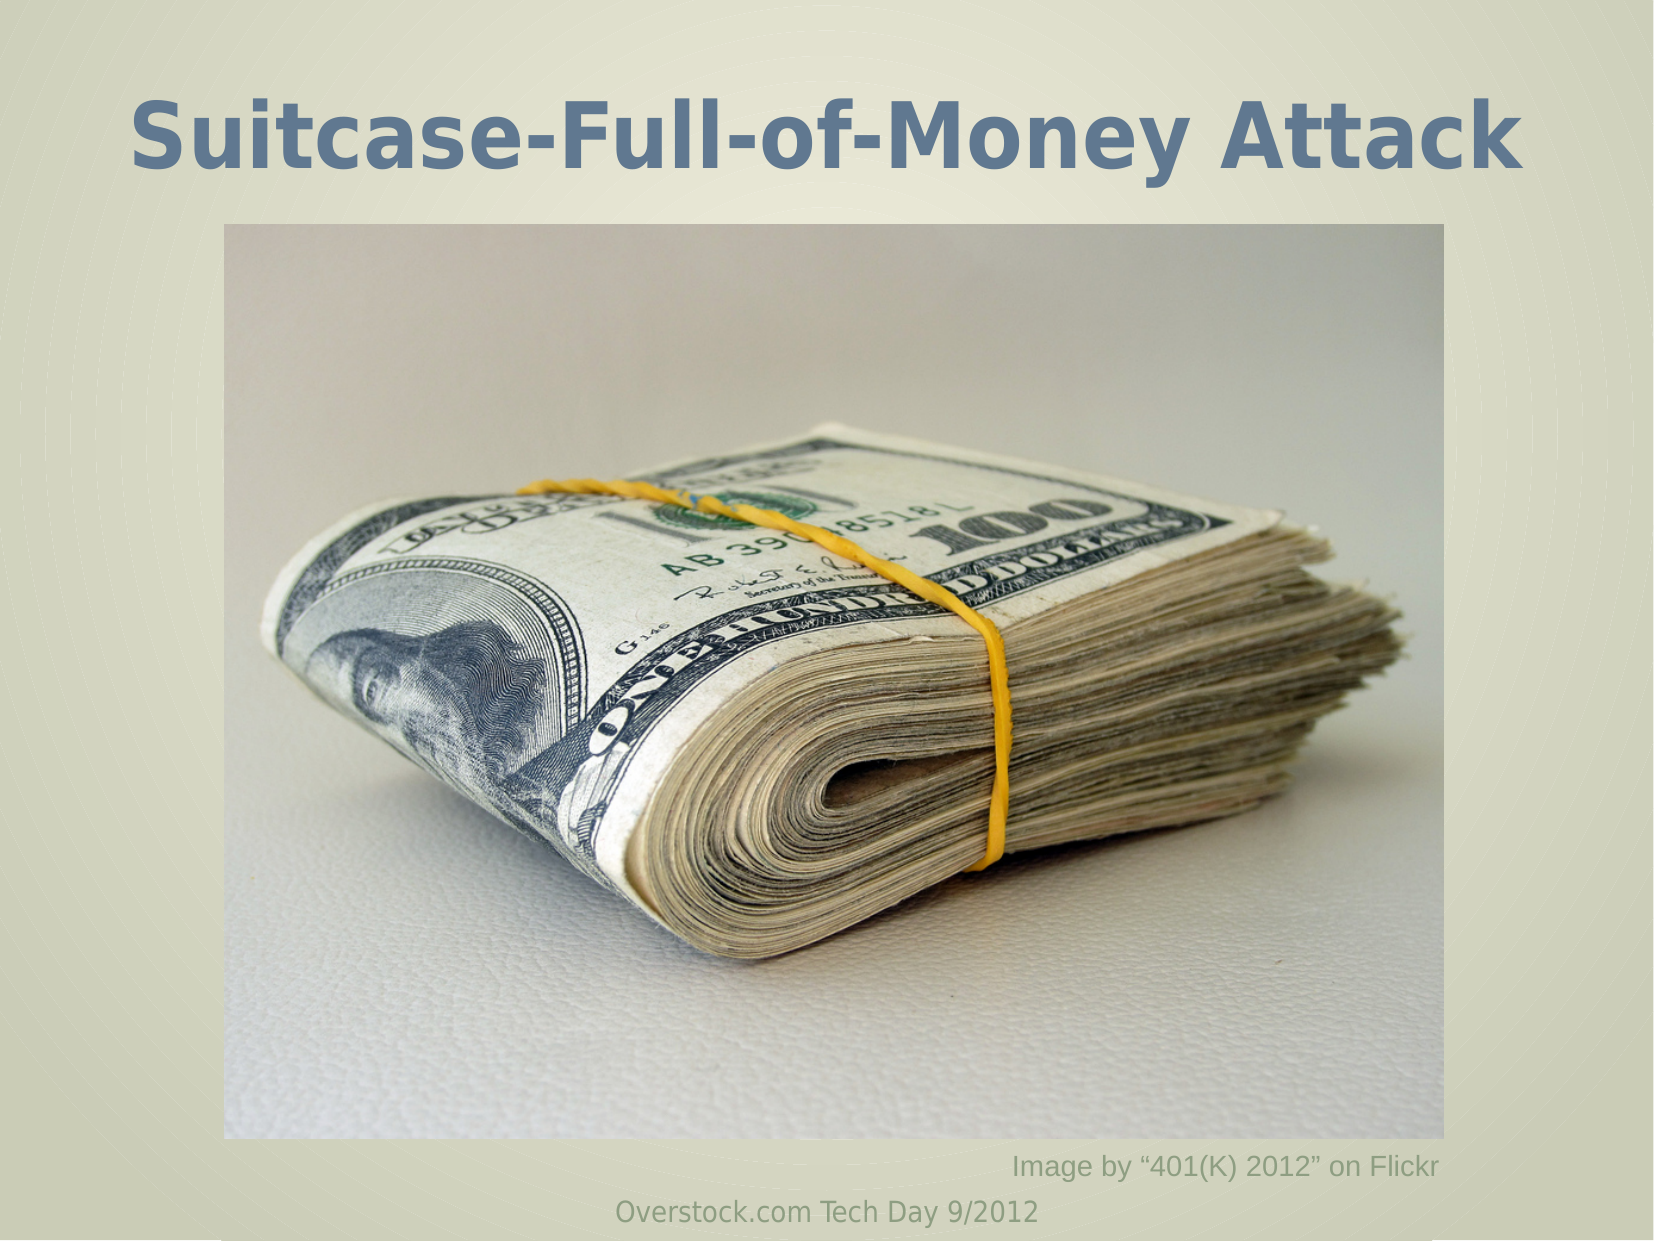

# Suitcase-Full-of-Money Attack
Image by “401(K) 2012” on Flickr
Overstock.com Tech Day 9/2012